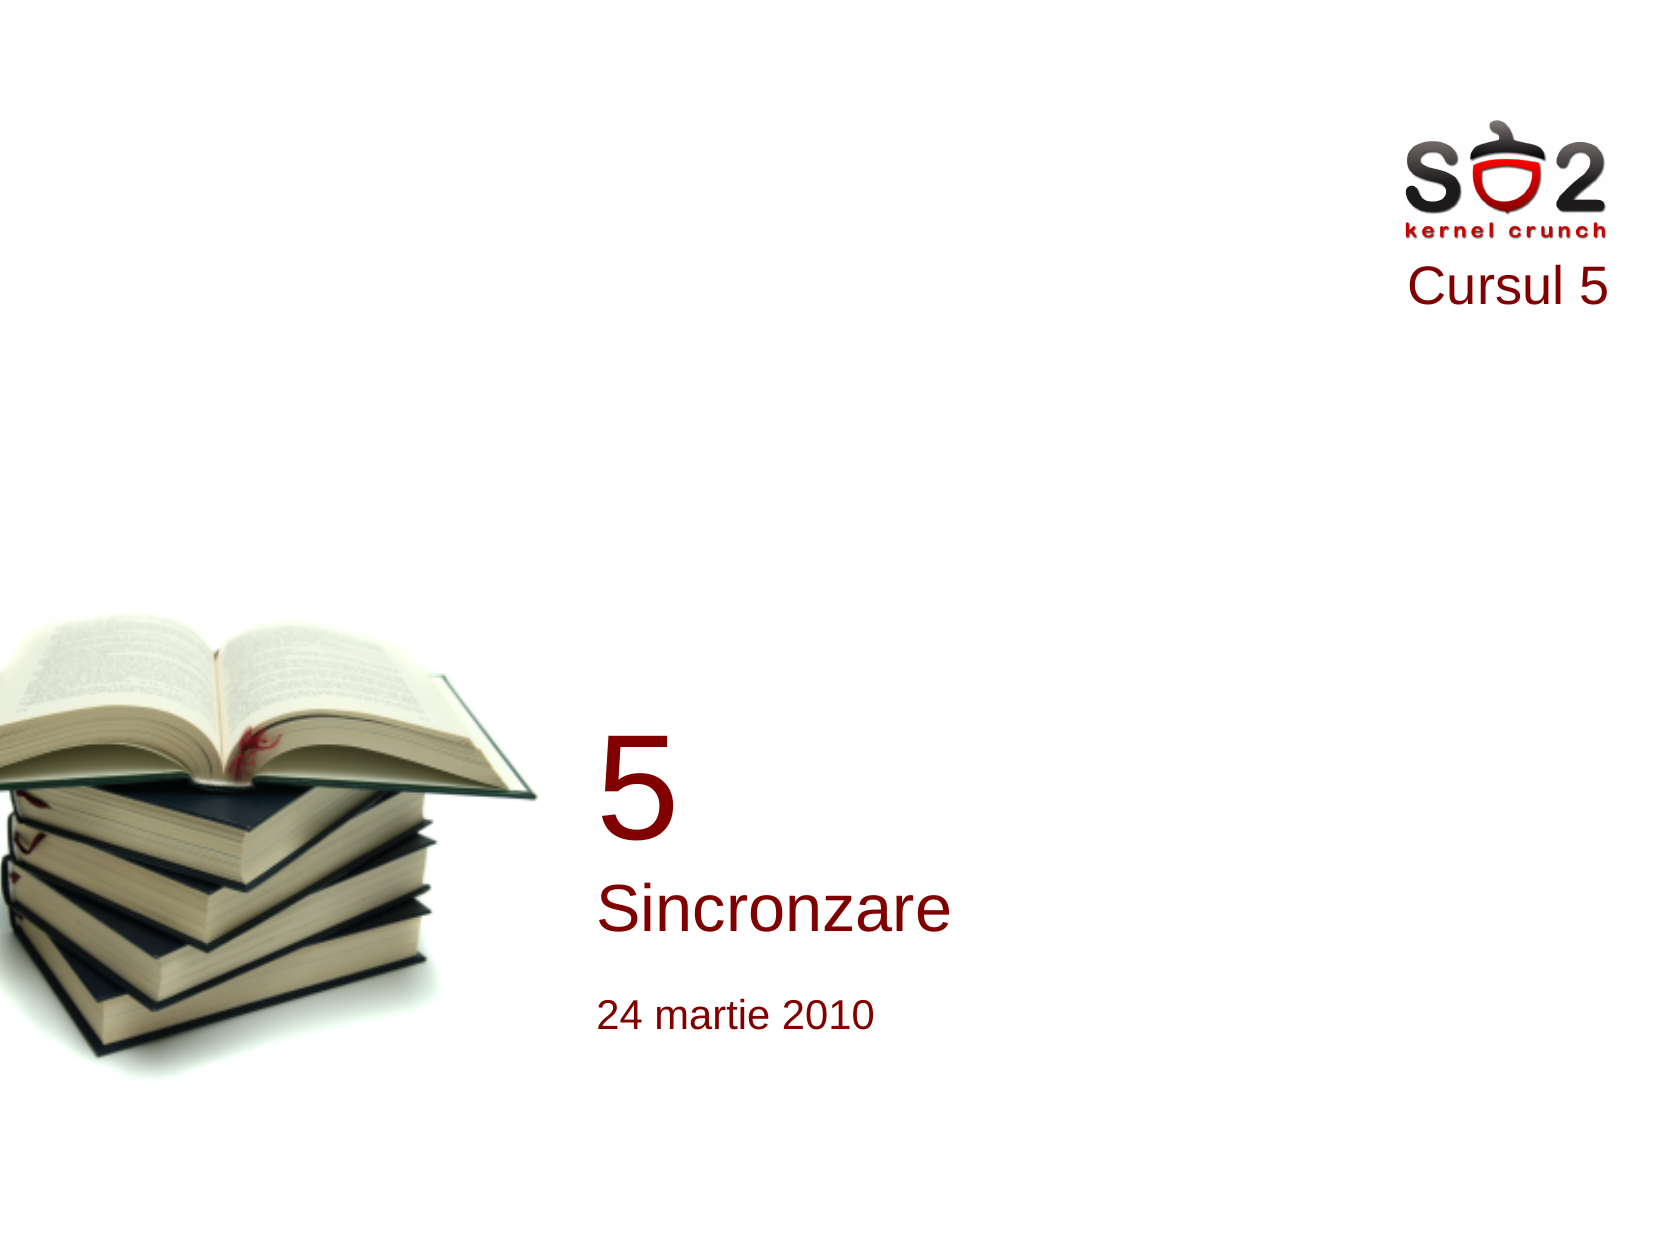

# Cursul 5
5
Sincronzare
24 martie 2010